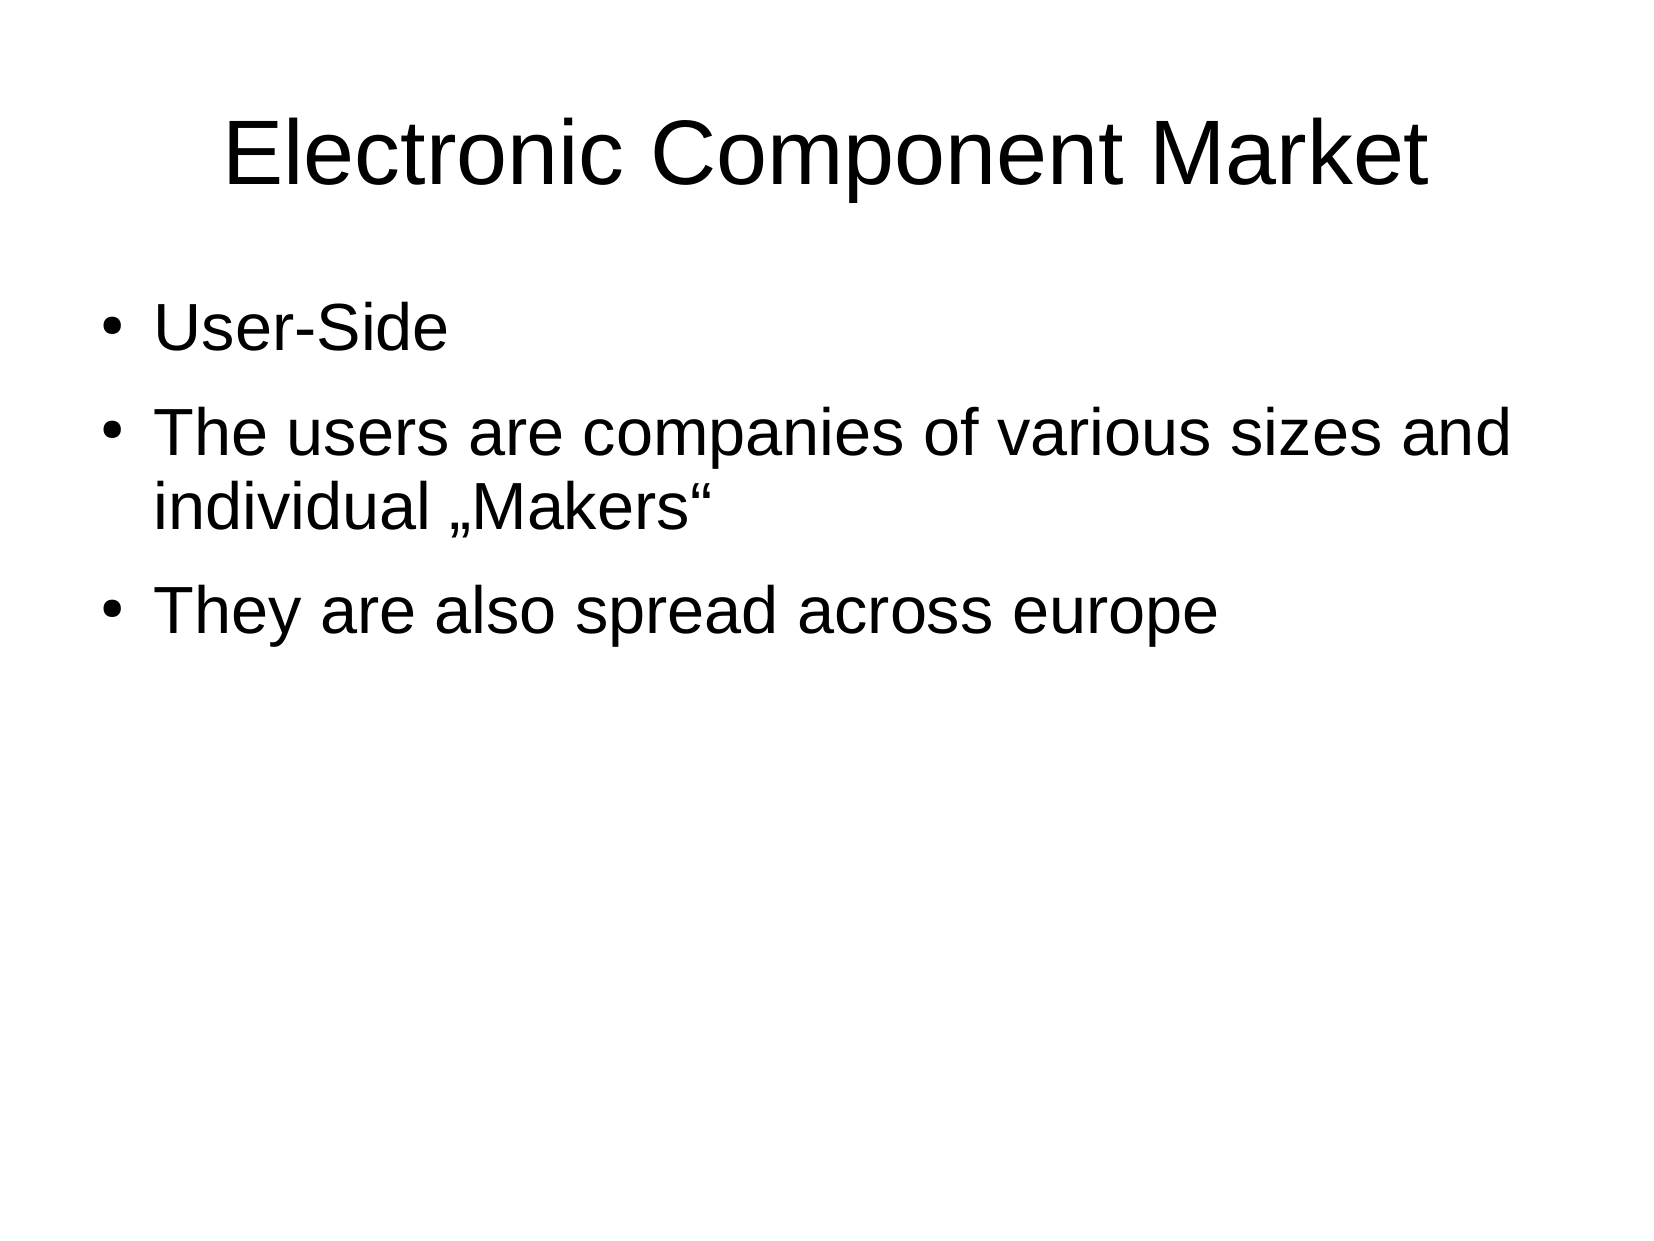

# Electronic Component Market
User-Side
The users are companies of various sizes and individual „Makers“
They are also spread across europe